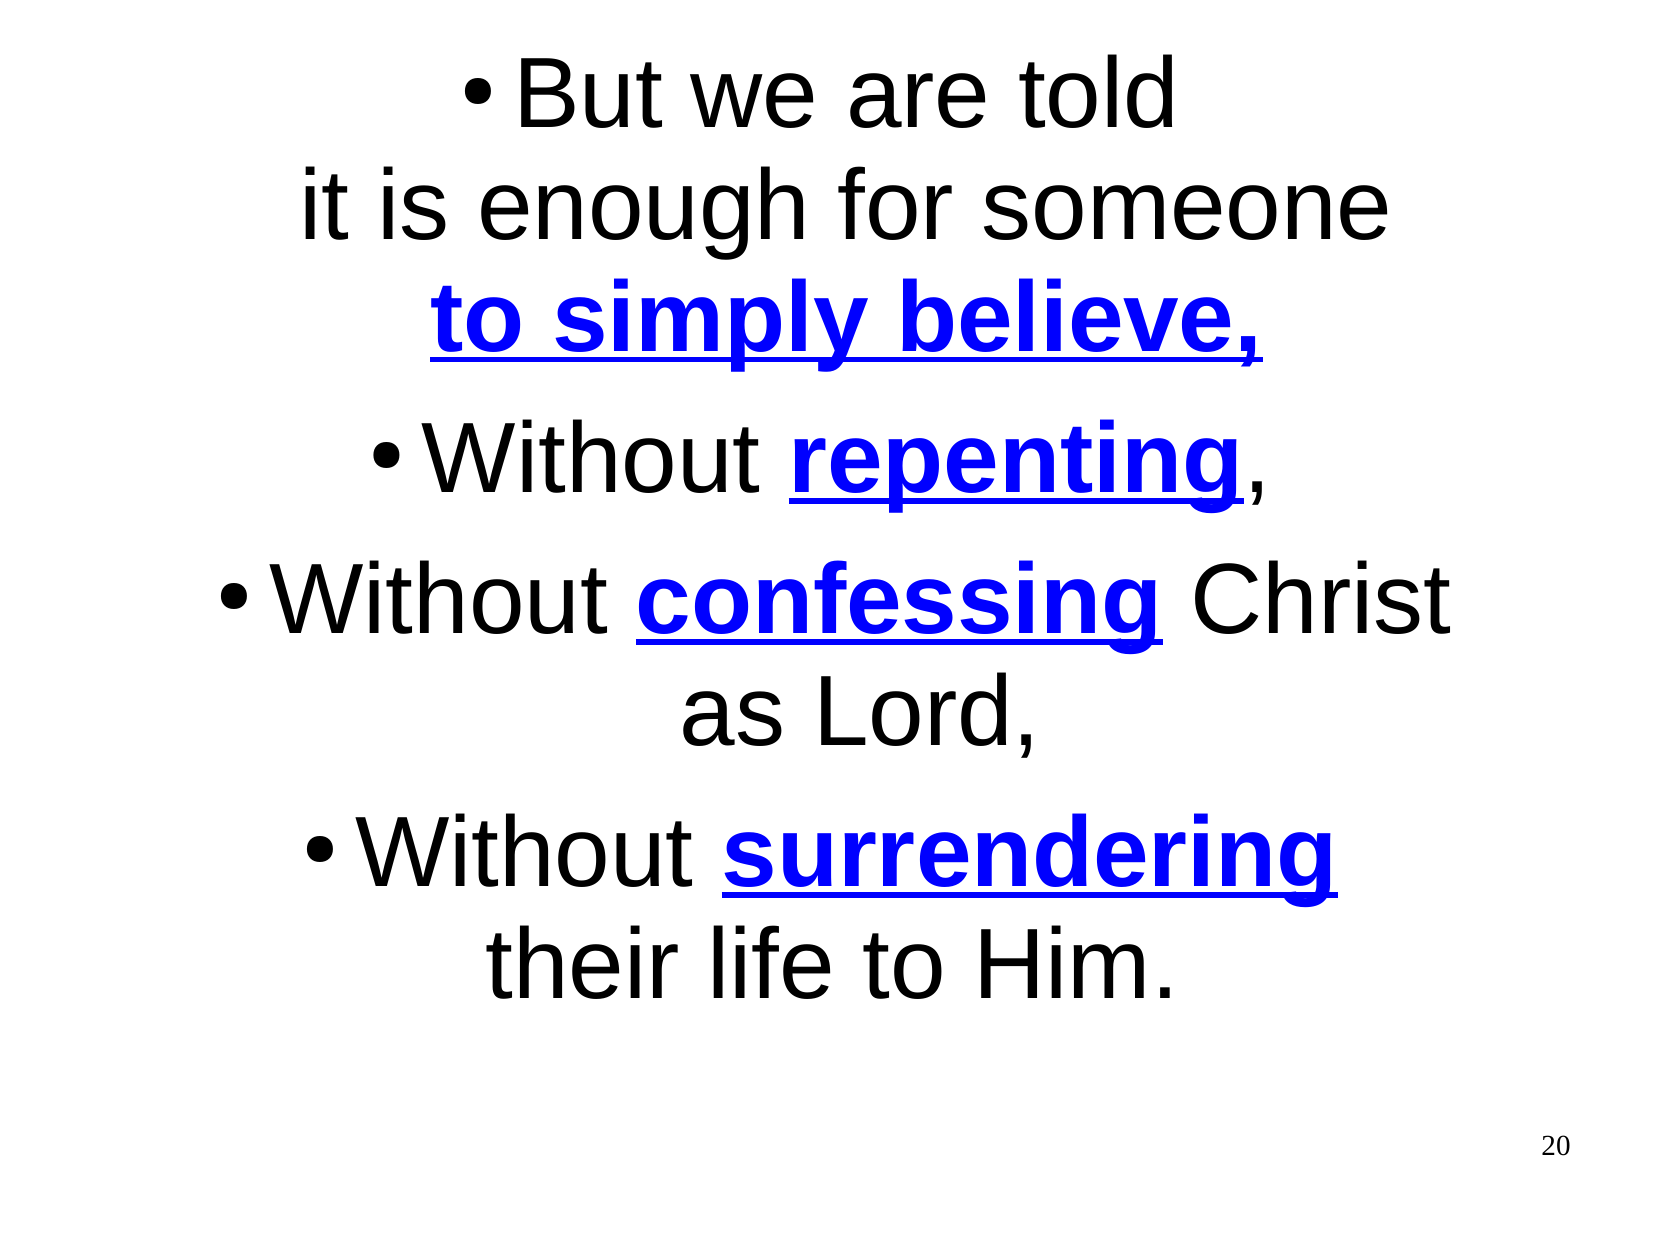

# But we are told it is enough for someone to simply believe,
Without repenting,
Without confessing Christ
 as Lord,
Without surrendering
their life to Him.
20